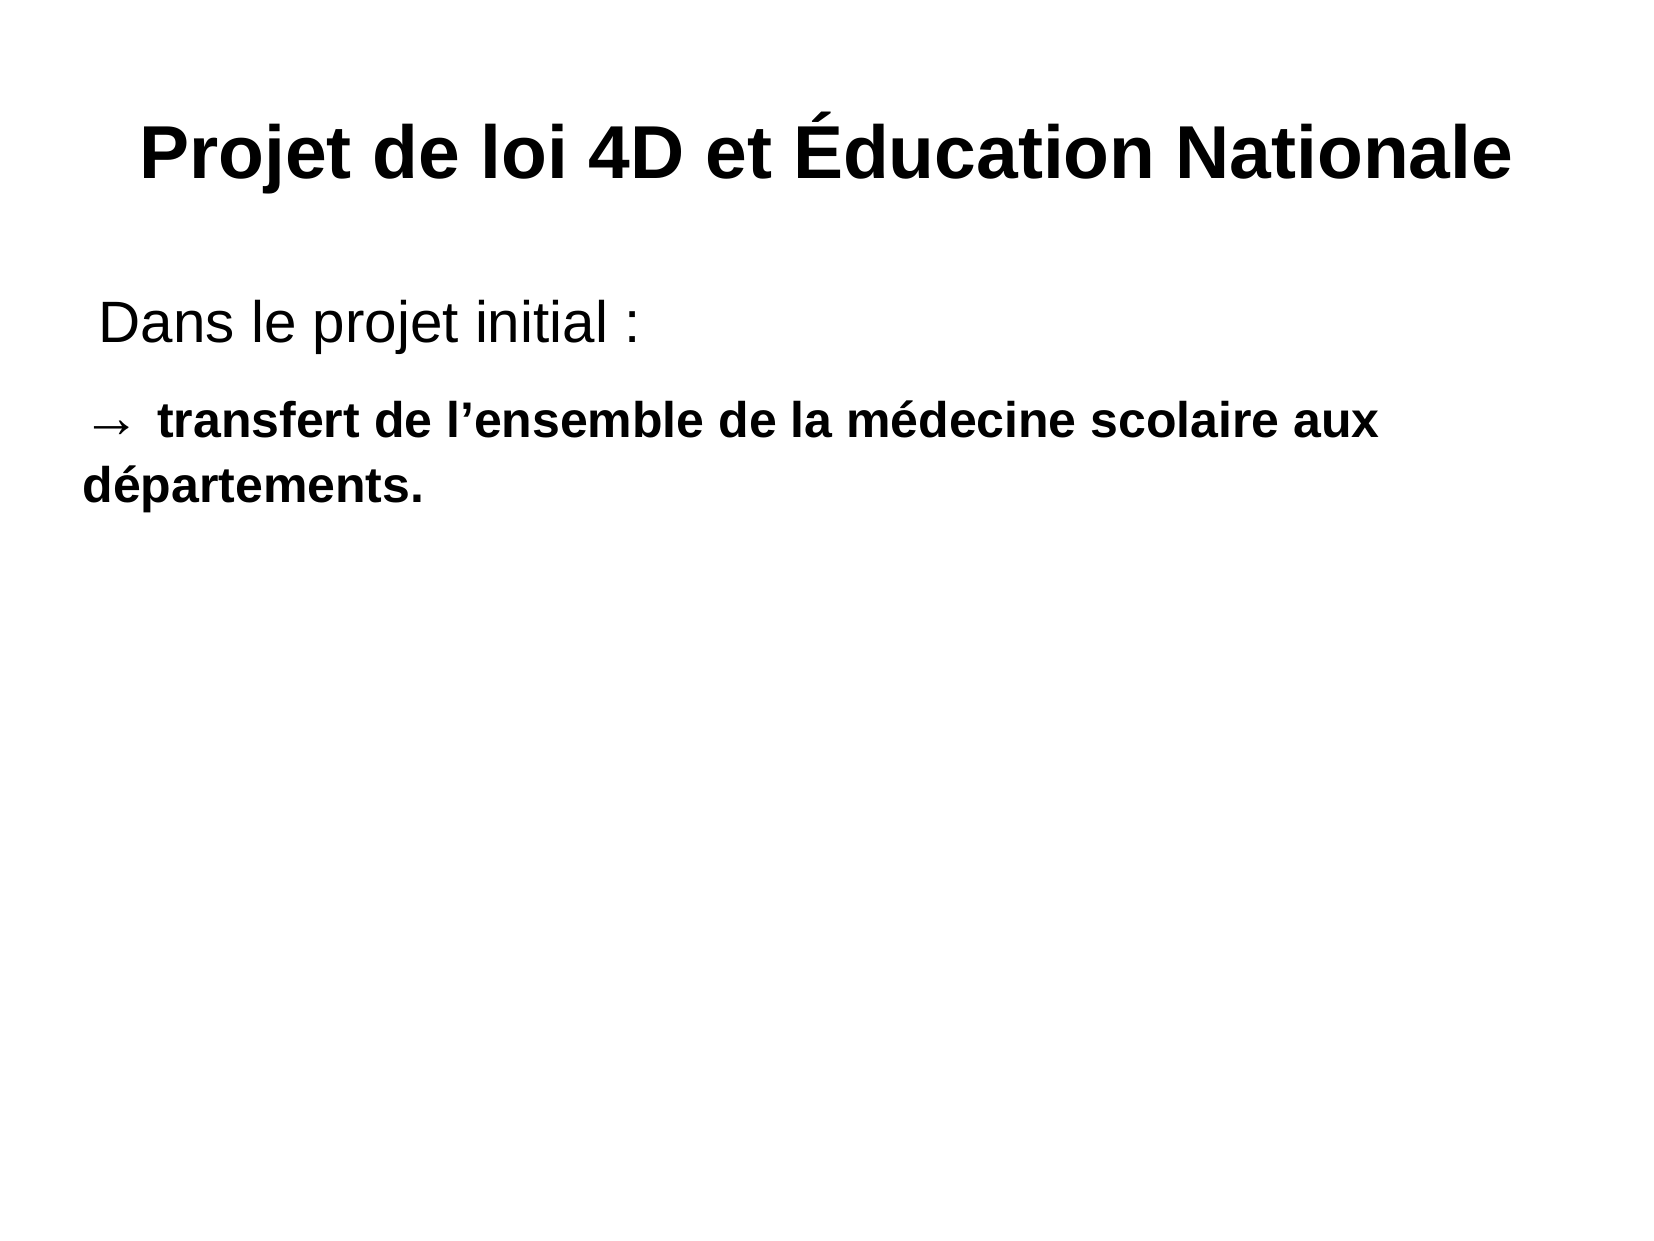

# Projet de loi 4D et Éducation Nationale
 Dans le projet initial :
→ transfert de l’ensemble de la médecine scolaire aux départements.